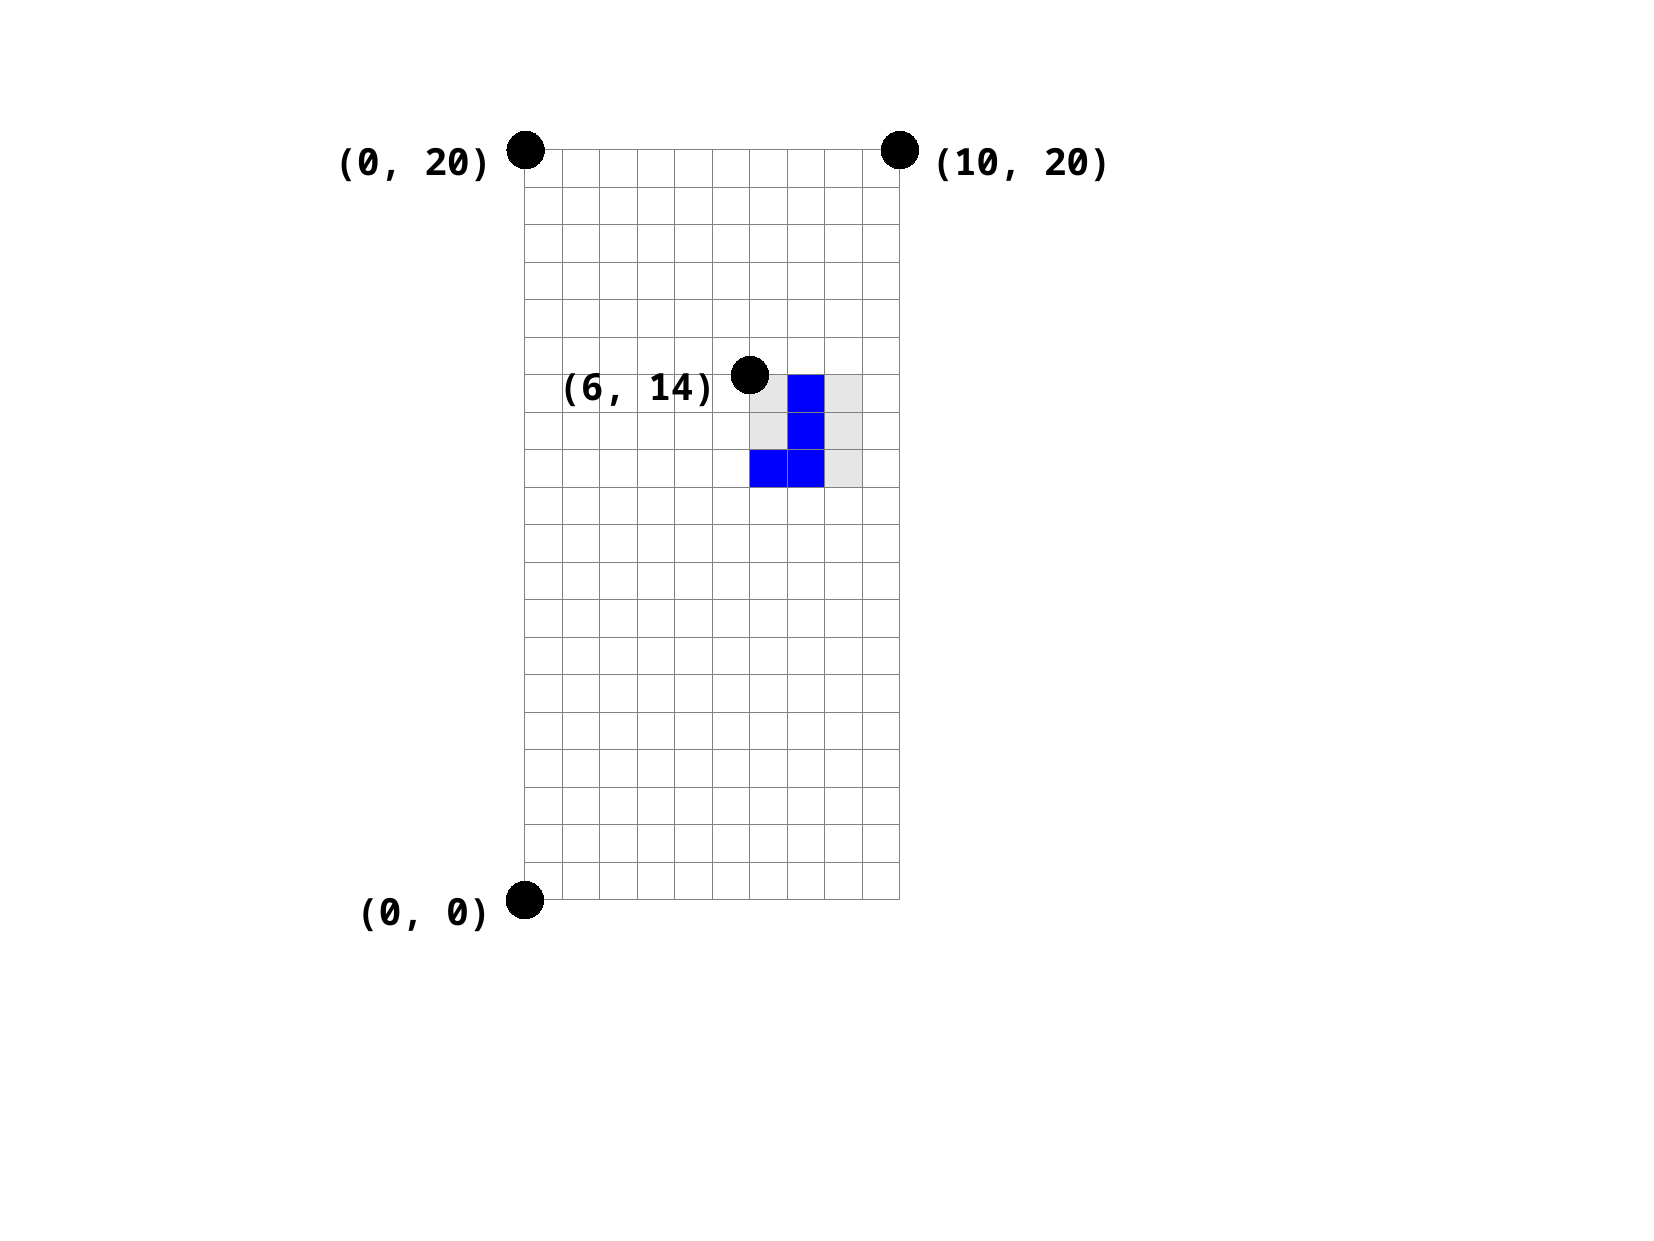

(0, 20)
(10, 20)
(6, 14)
(0, 0)